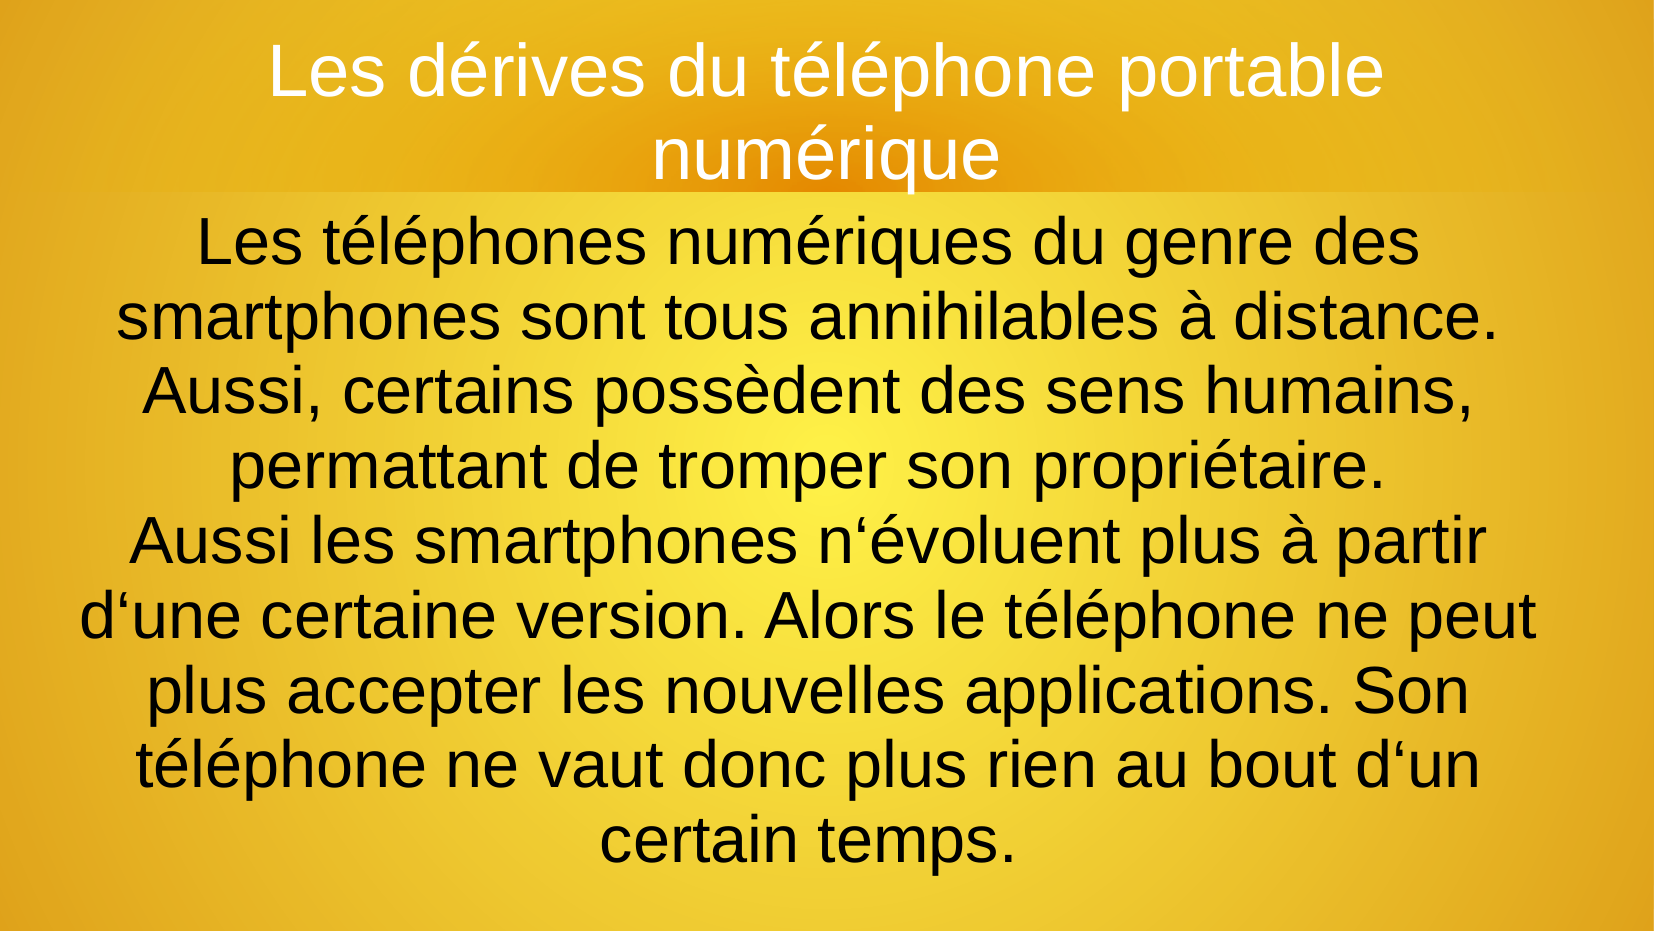

# Les dérives du téléphone portable numérique
Les téléphones numériques du genre des smartphones sont tous annihilables à distance. Aussi, certains possèdent des sens humains, permattant de tromper son propriétaire.
Aussi les smartphones n‘évoluent plus à partir d‘une certaine version. Alors le téléphone ne peut plus accepter les nouvelles applications. Son téléphone ne vaut donc plus rien au bout d‘un certain temps.